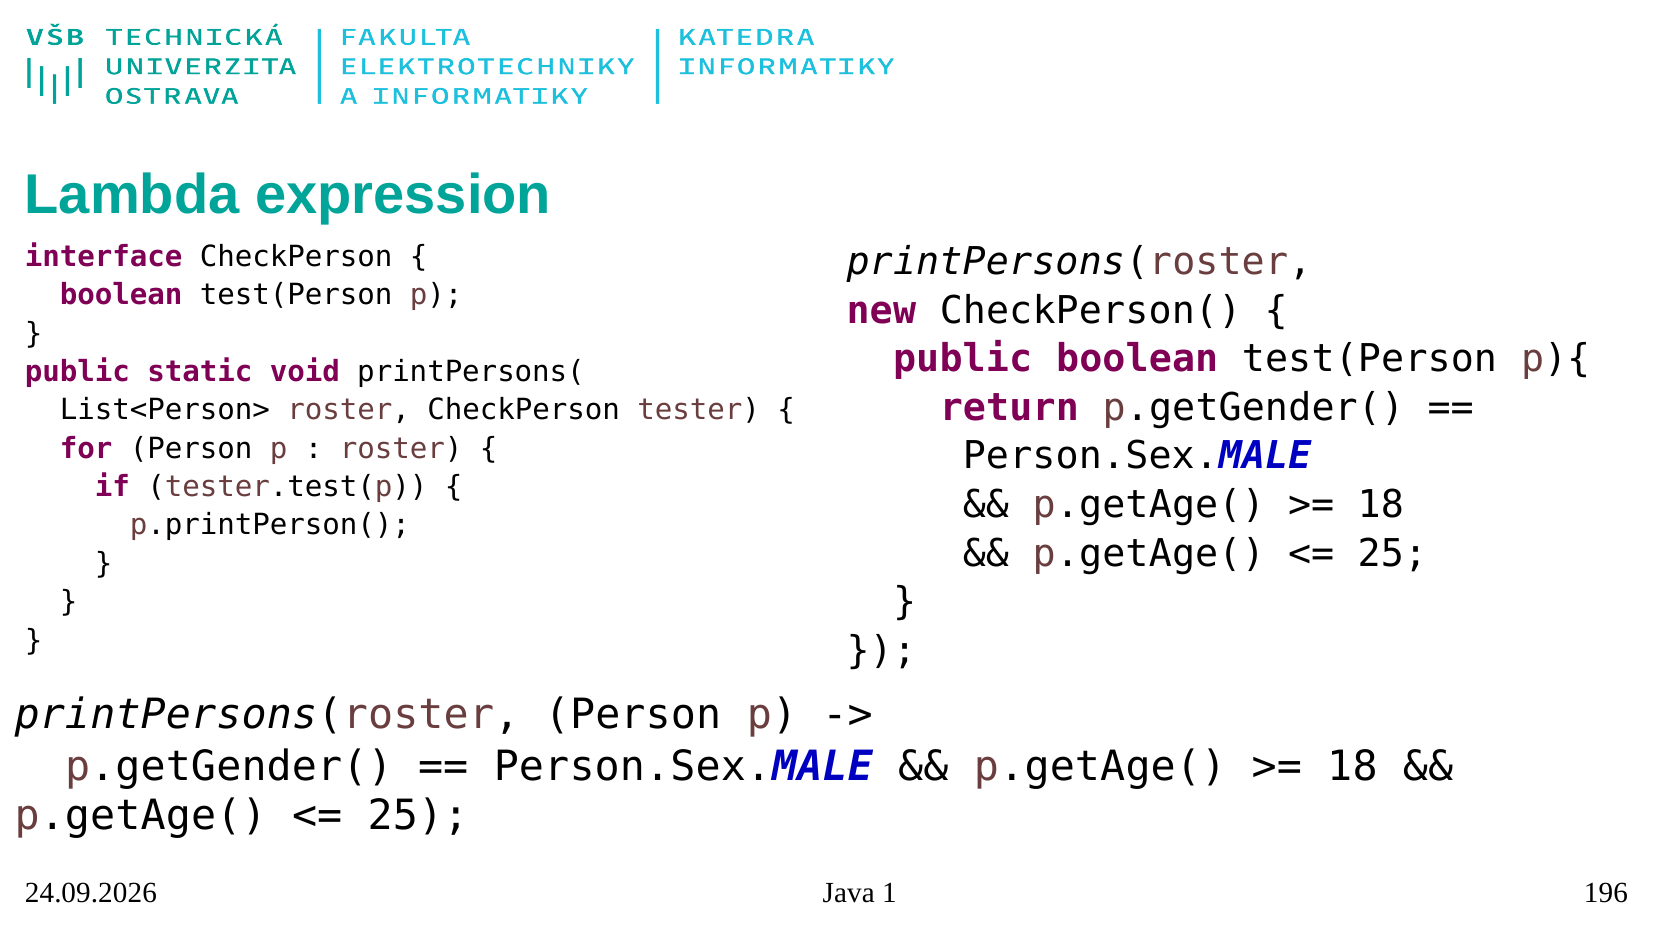

# Lambda expression
interface CheckPerson {
 boolean test(Person p);
}
public static void printPersons(
 List<Person> roster, CheckPerson tester) {
 for (Person p : roster) {
 if (tester.test(p)) {
 p.printPerson();
 }
 }
}
printPersons(roster,
new CheckPerson() {
 public boolean test(Person p){
 return p.getGender() ==
 Person.Sex.MALE
 && p.getAge() >= 18
 && p.getAge() <= 25;
 }
});
printPersons(roster, (Person p) ->
 p.getGender() == Person.Sex.MALE && p.getAge() >= 18 && p.getAge() <= 25);
Java 1
196